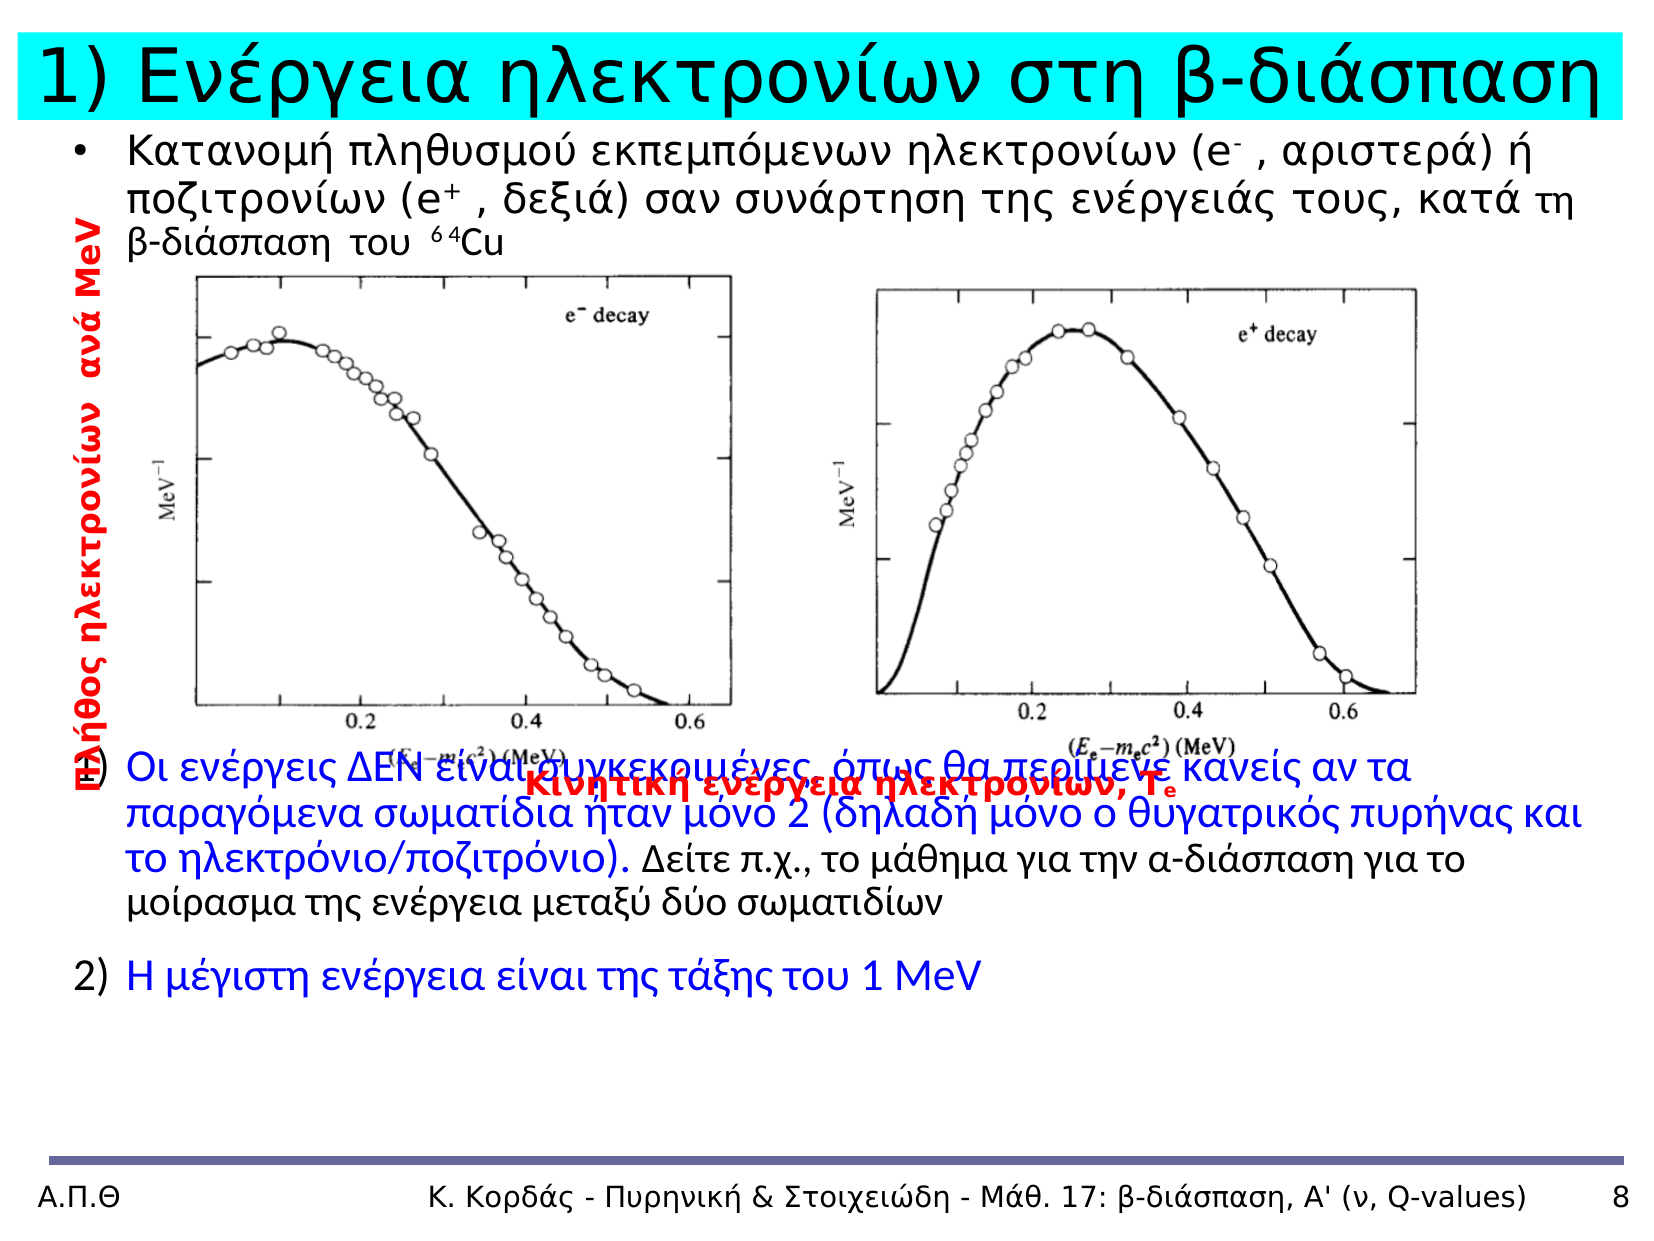

# 1) Ενέργεια ηλεκτρονίων στη β-διάσπαση
Κατανομή πληθυσμού εκπεμπόμενων ηλεκτρονίων (e- , αριστερά) ή ποζιτρονίων (e+ , δεξιά) σαν συνάρτηση της ενέργειάς τους, κατά τη β-διάσπαση του 6 4Cu
Οι ενέργεις ΔΕΝ είναι συγκεκριμένες, όπως θα περίμενε κανείς αν τα παραγόμενα σωματίδια ήταν μόνο 2 (δηλαδή μόνο ο θυγατρικός πυρήνας και το ηλεκτρόνιο/ποζιτρόνιο). Δείτε π.χ., το μάθημα για την α-διάσπαση για το μοίρασμα της ενέργεια μεταξύ δύο σωματιδίων
Η μέγιστη ενέργεια είναι της τάξης του 1 MeV
Πλήθος ηλεκτρονίων ανά MeV
Κινητική ενέργεια ηλεκτρονίων, Τe
Α.Π.Θ
Κ. Κορδάς - Πυρηνική & Στοιχειώδη - Μάθ. 17: β-διάσπαση, A' (ν, Q-values)
8